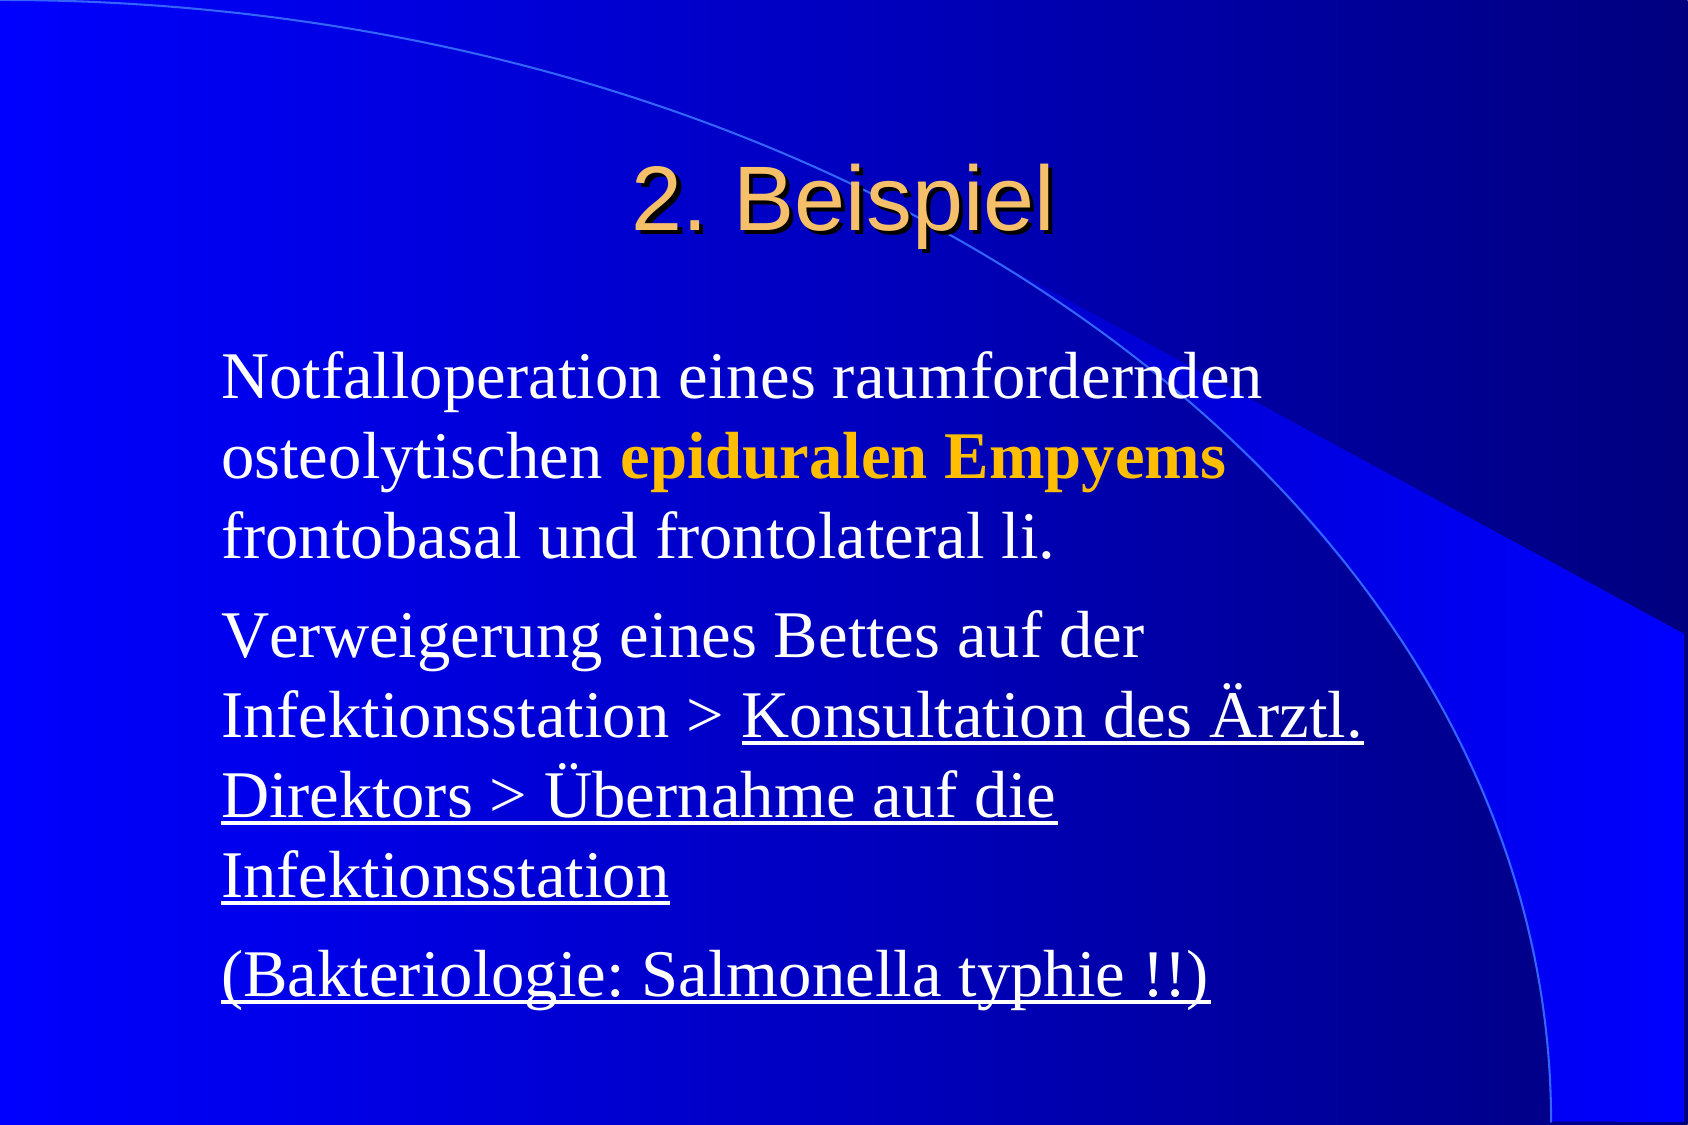

2. Beispiel
Notfalloperation eines raumfordernden osteolytischen epiduralen Empyems frontobasal und frontolateral li.
Verweigerung eines Bettes auf der Infektionsstation > Konsultation des Ärztl. Direktors > Übernahme auf die Infektionsstation
(Bakteriologie: Salmonella typhie !!)